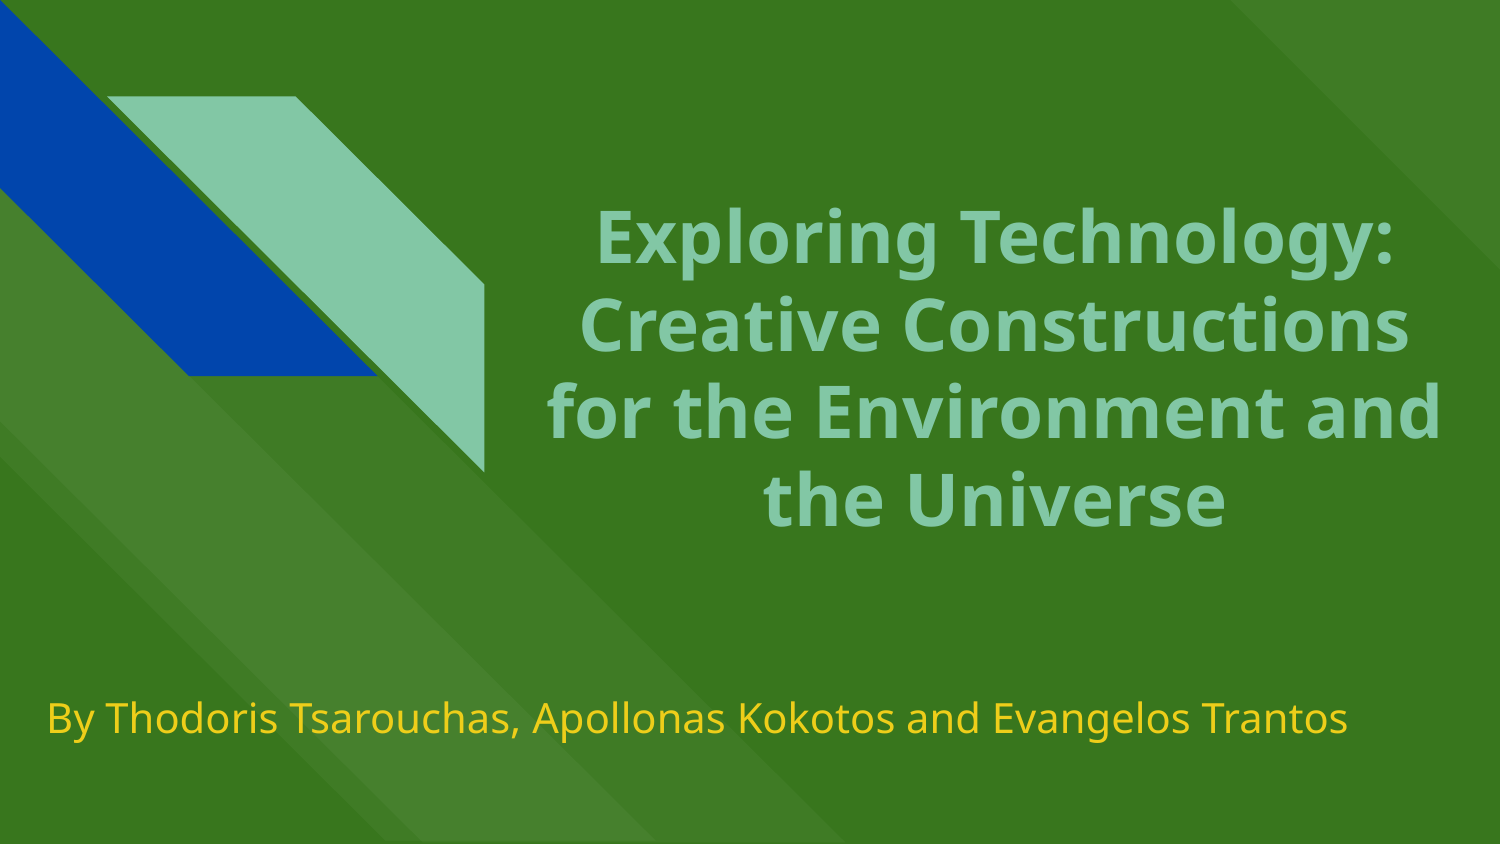

# Exploring Technology: Creative Constructions for the Environment and the Universe
By Thodoris Tsarouchas, Apollonas Kokotos and Evangelos Trantos